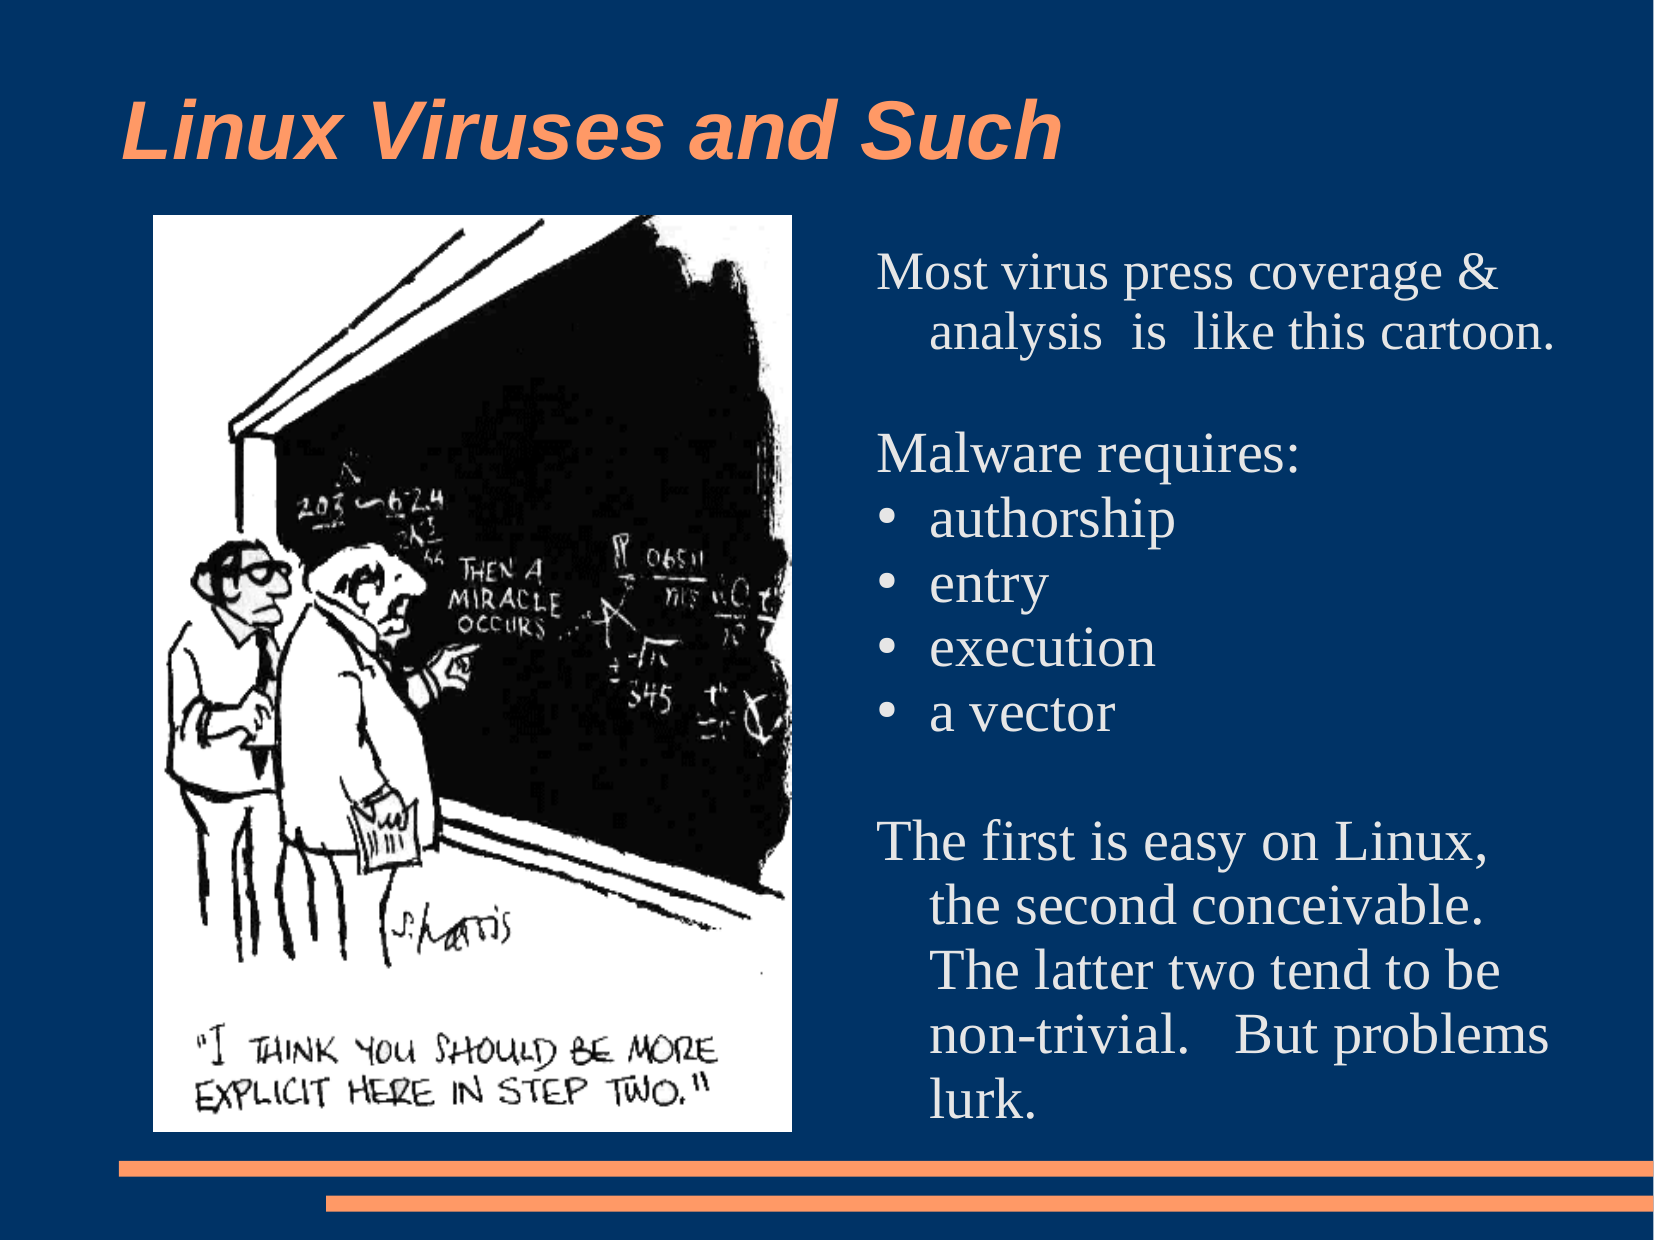

# Linux Viruses and Such
Most virus press coverage & analysis is like this cartoon.
Malware requires:
authorship
entry
execution
a vector
The first is easy on Linux, the second conceivable. The latter two tend to be non-trivial. But problems lurk.